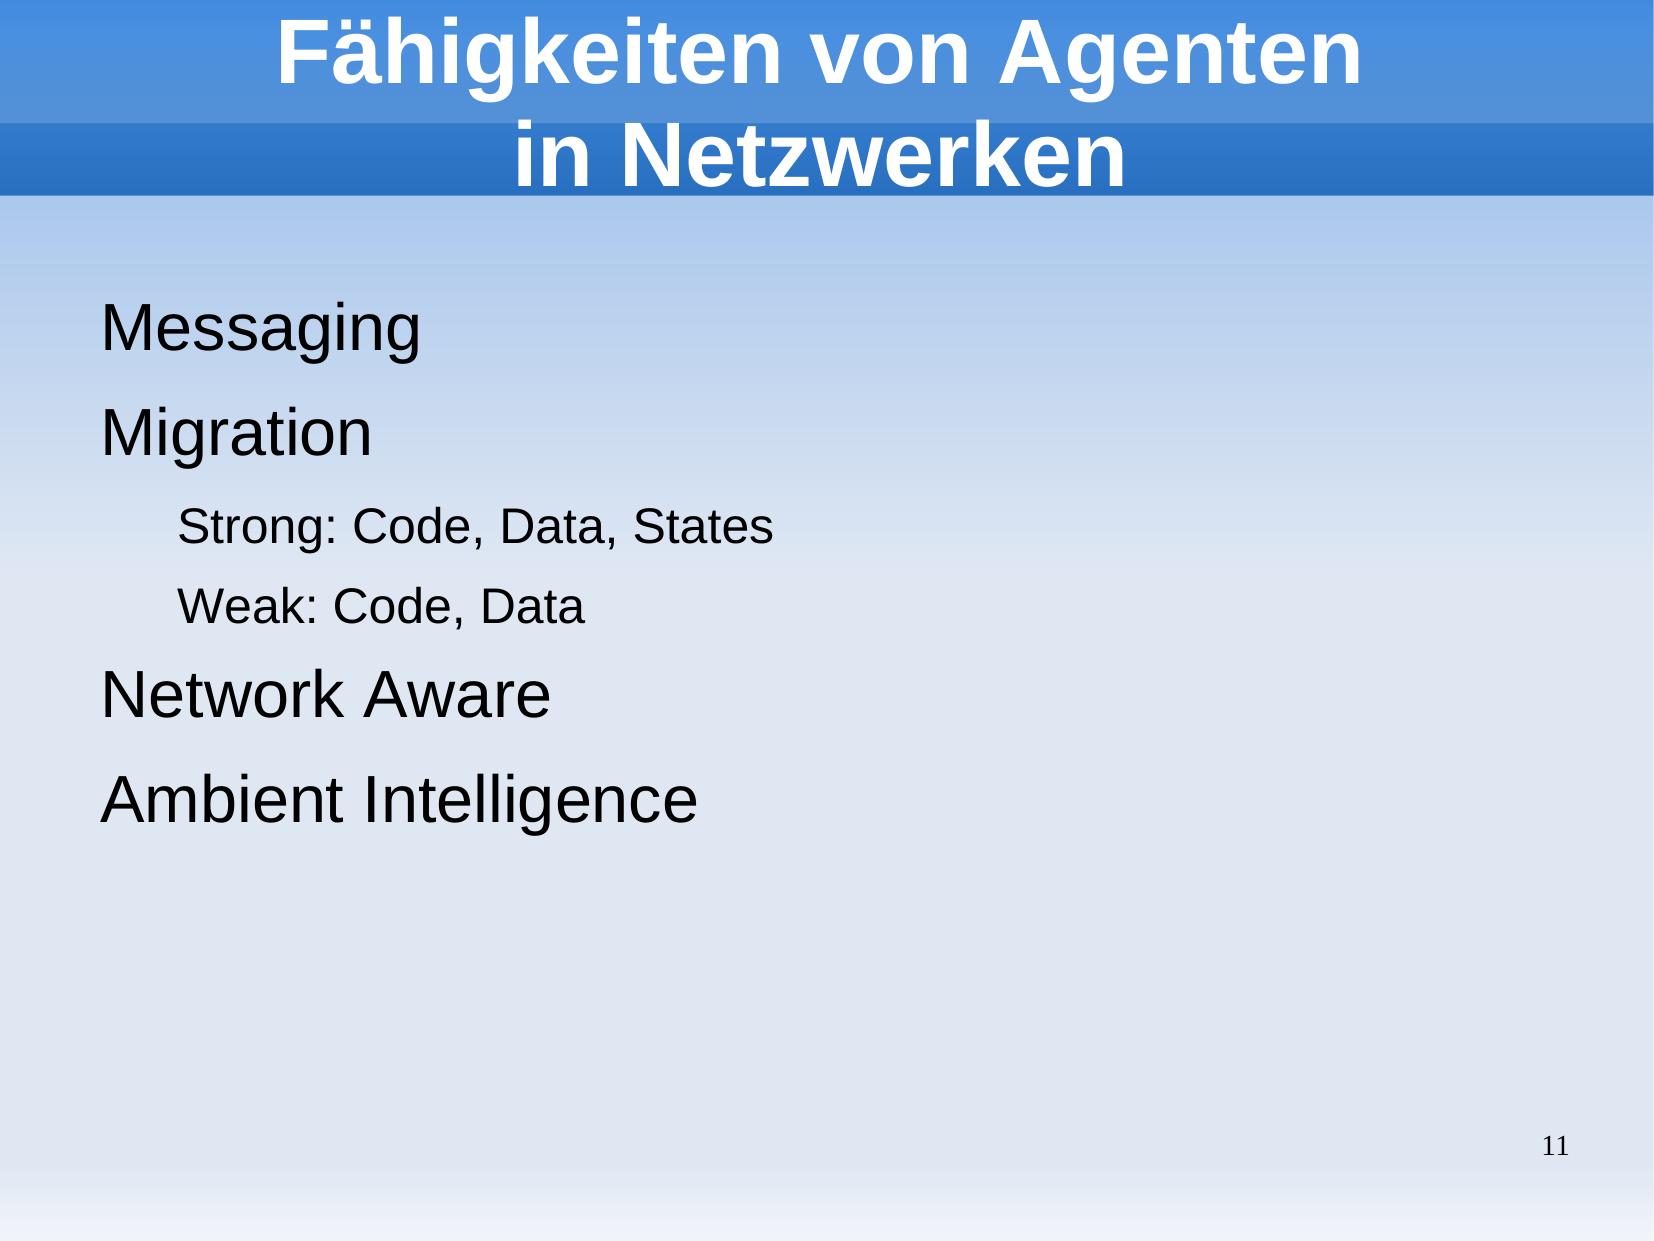

# Fähigkeiten von Agenten in Netzwerken
Messaging
Migration
Strong: Code, Data, States
Weak: Code, Data
Network Aware
Ambient Intelligence
11